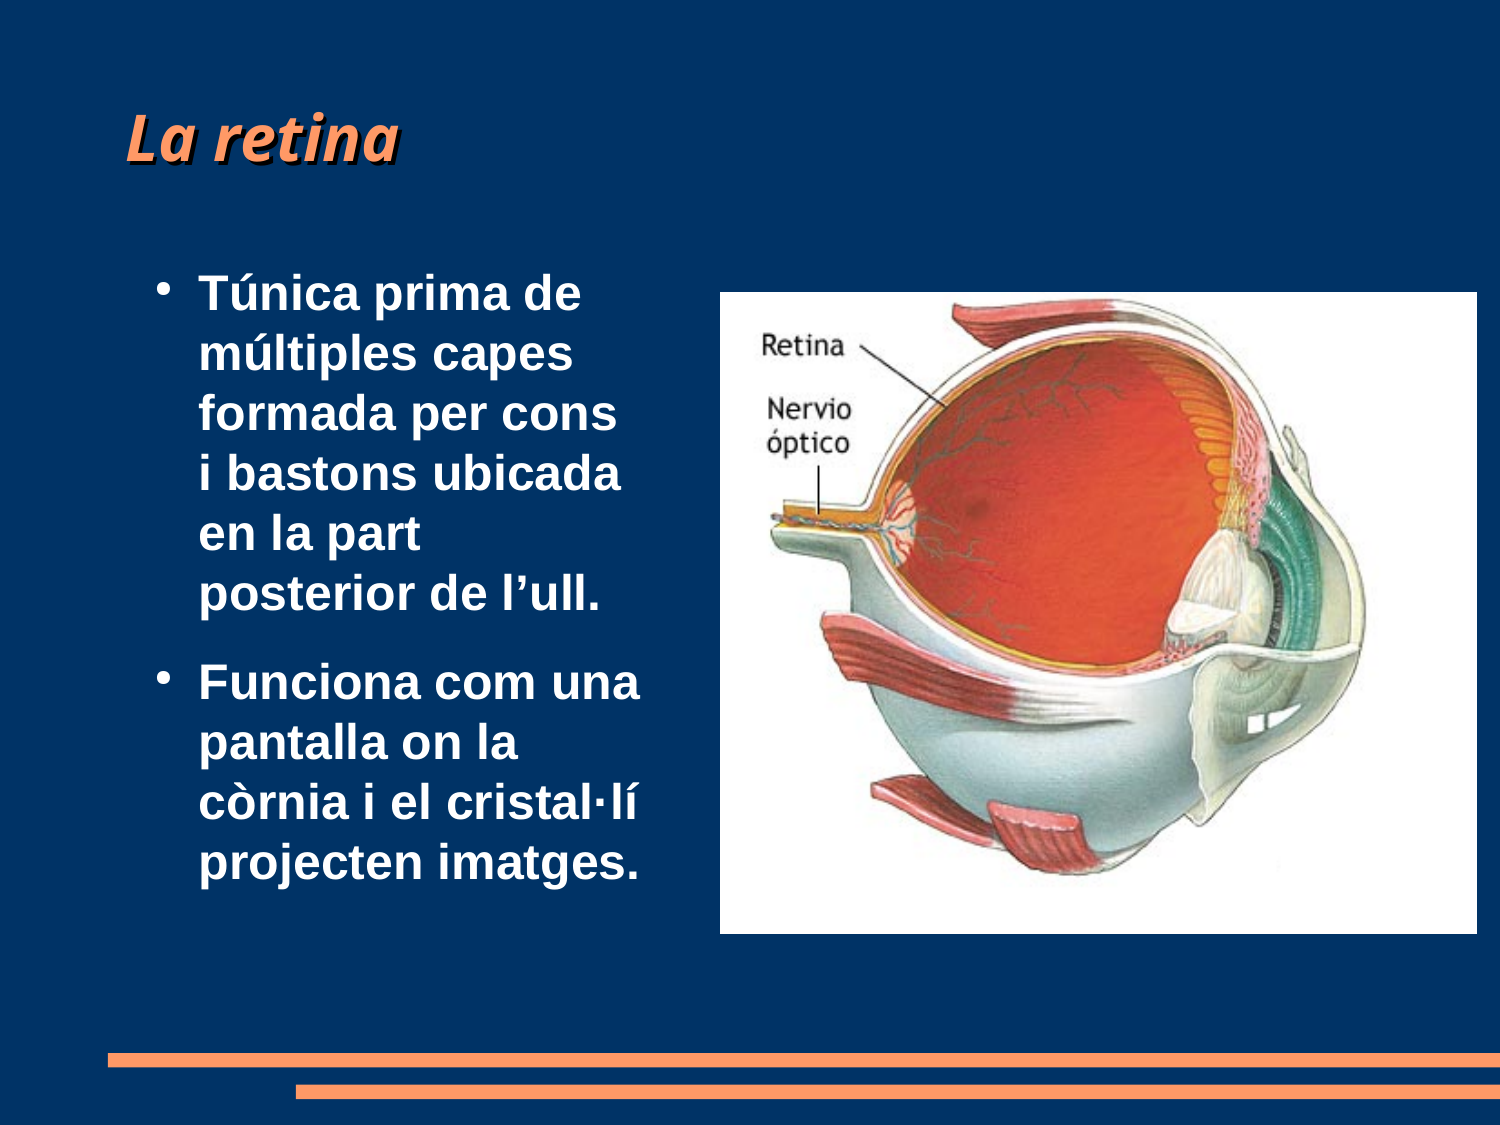

# La retina
Túnica prima de múltiples capes formada per cons i bastons ubicada en la part posterior de l’ull.
Funciona com una pantalla on la còrnia i el cristal·lí projecten imatges.